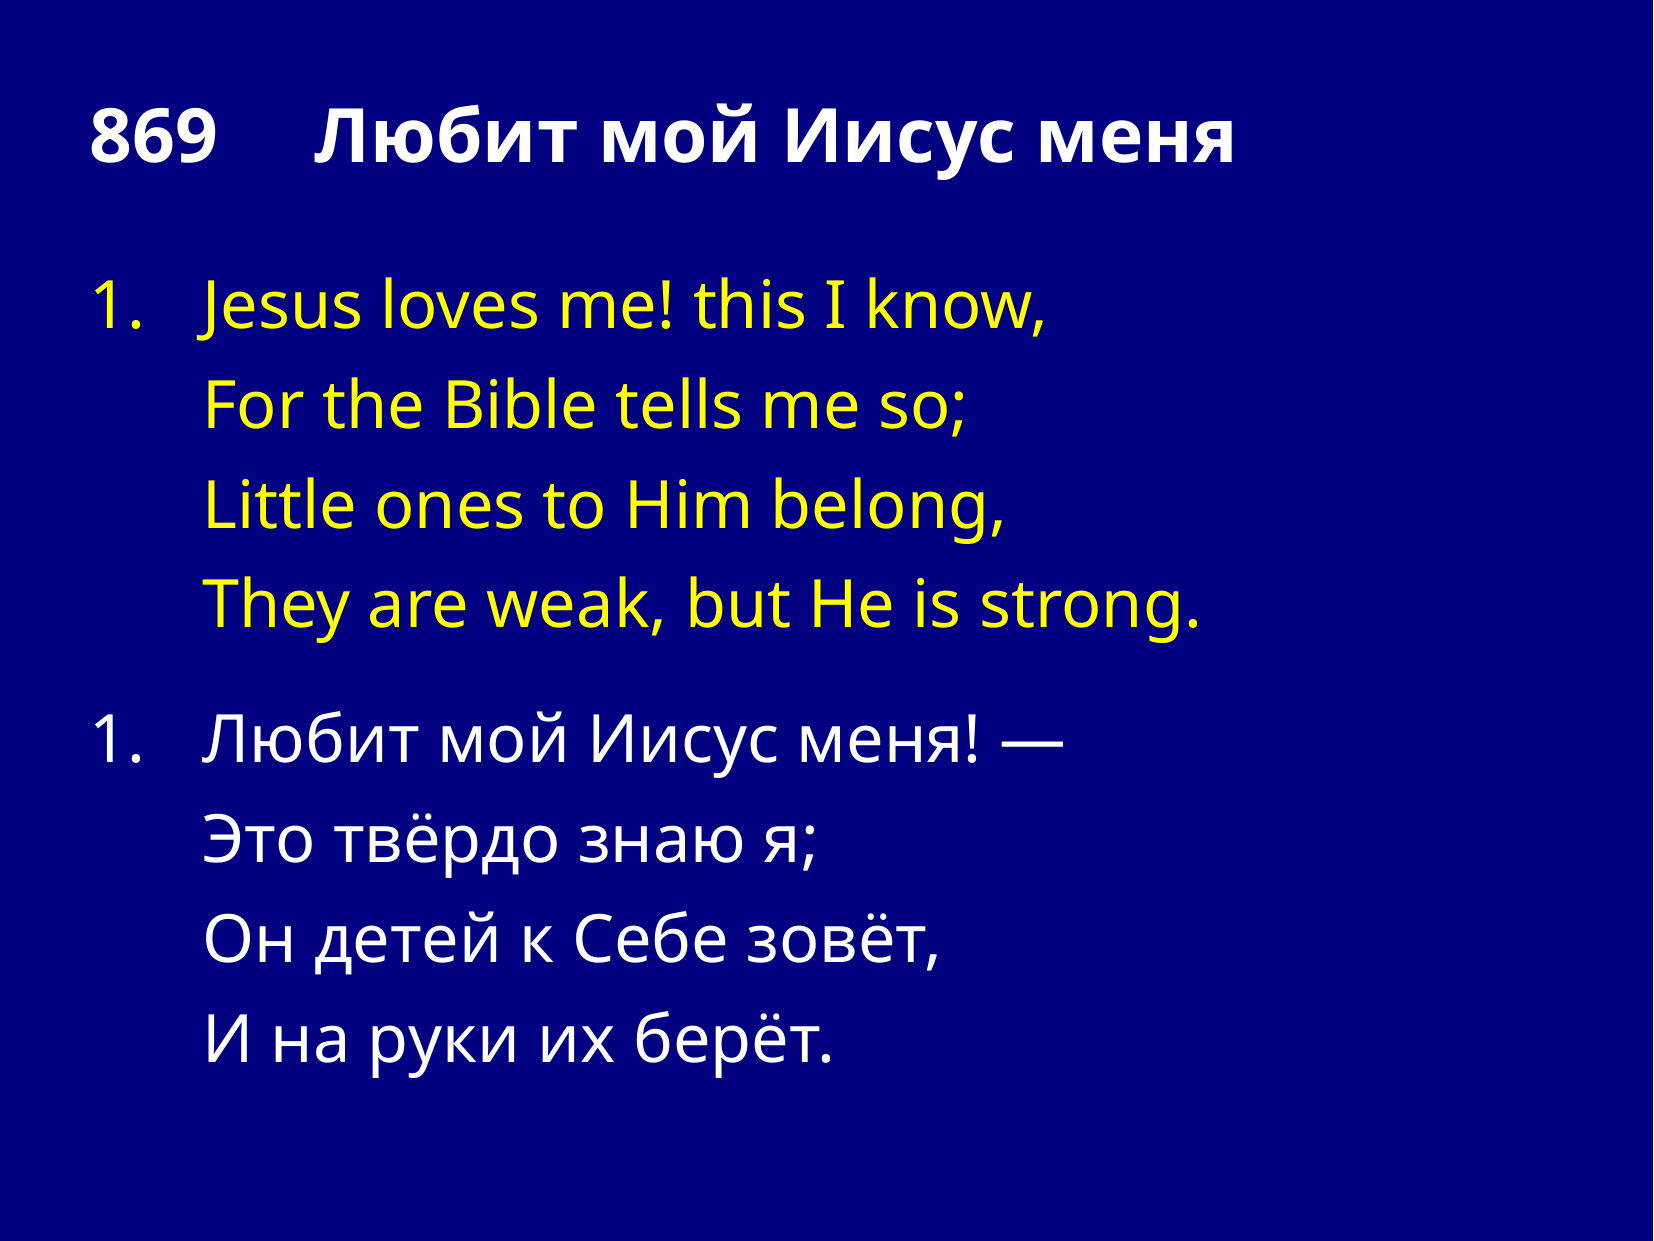

869	Любит мой Иисус меня
1.	Jesus loves me! this I know,
	For the Bible tells me so;
	Little ones to Him belong,
	They are weak, but He is strong.
1.	Любит мой Иисус меня! —
	Это твёрдо знаю я;
	Он детей к Себе зовёт,
	И на руки их берёт.